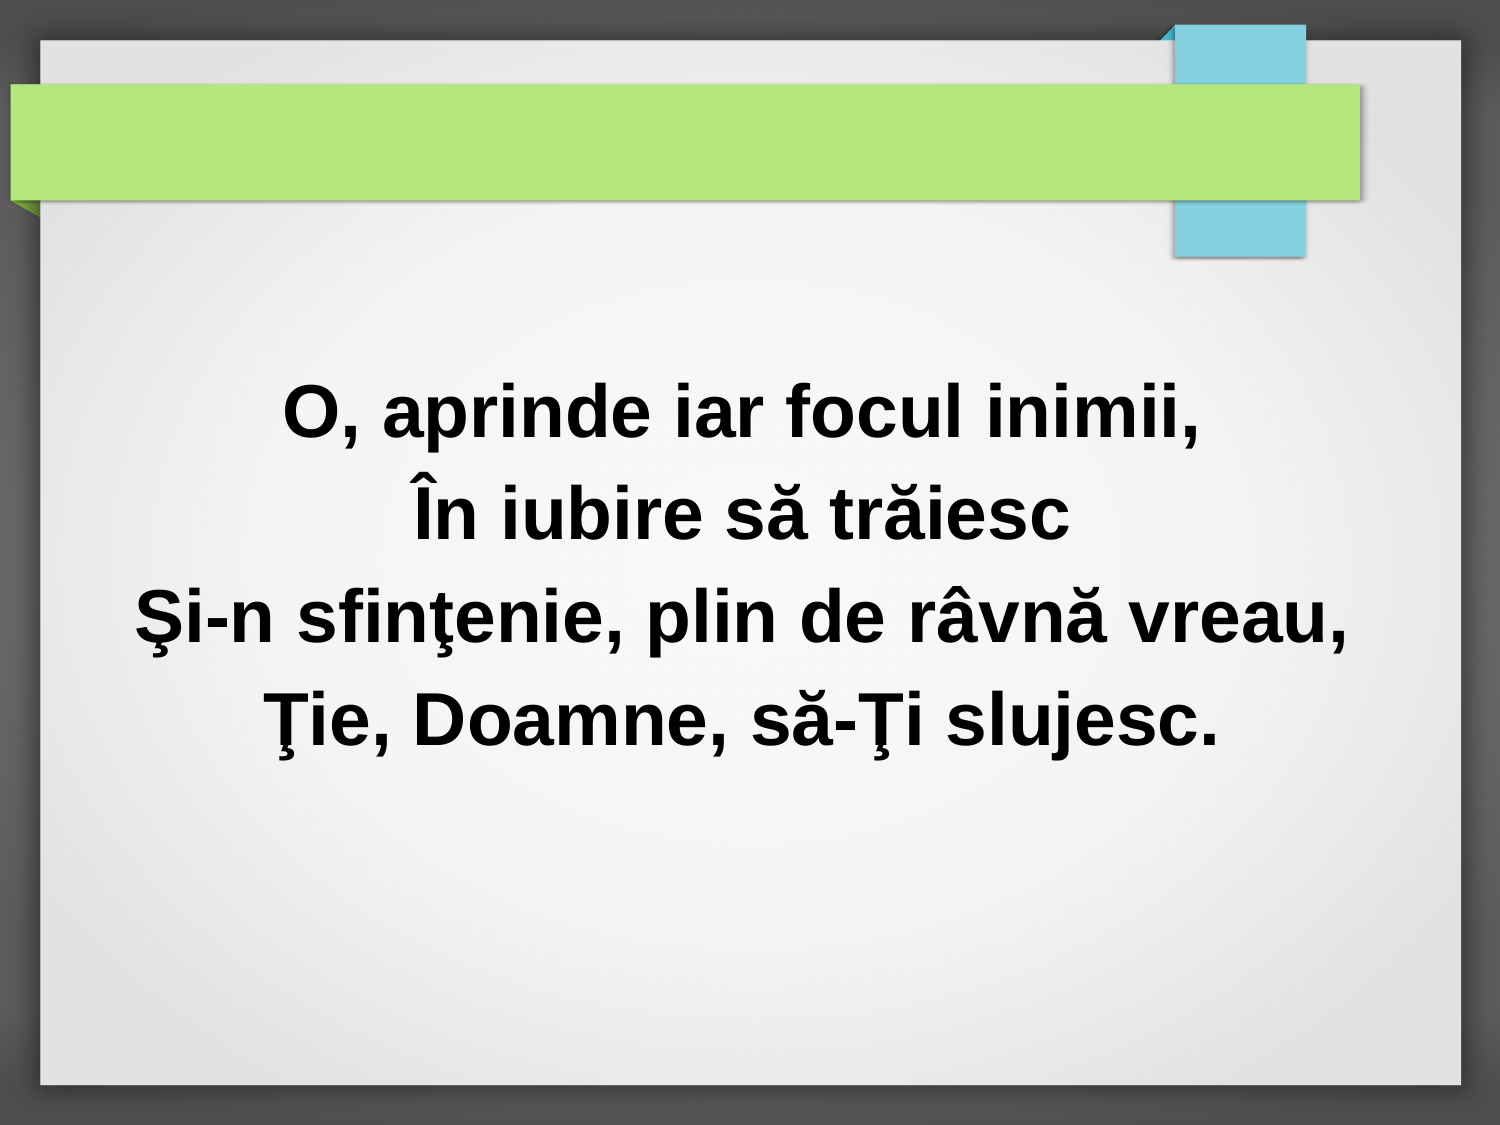

# O, aprinde iar focul inimii,
În iubire să trăiesc
Şi-n sfinţenie, plin de râvnă vreau,
Ţie, Doamne, să-Ţi slujesc.